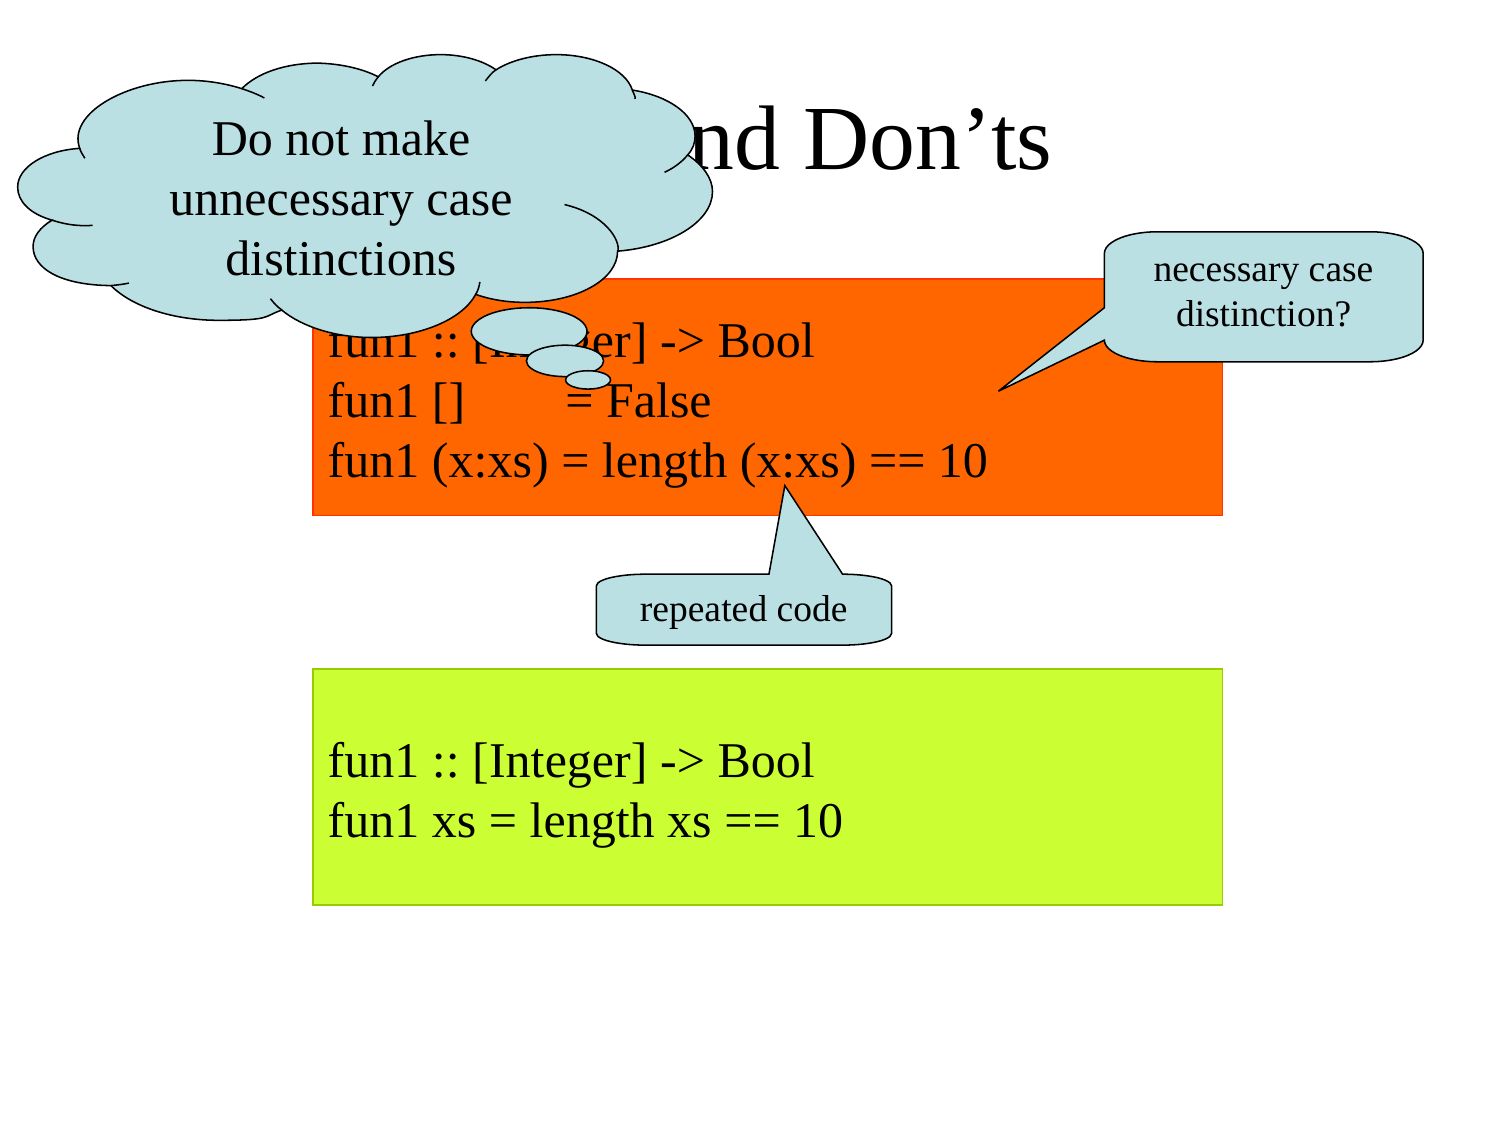

# Do’s and Don’ts
Do not make unnecessary case distinctions
necessary case distinction?
fun1 :: [Integer] -> Bool
fun1 [] = False
fun1 (x:xs) = length (x:xs) == 10
repeated code
fun1 :: [Integer] -> Bool
fun1 xs = length xs == 10